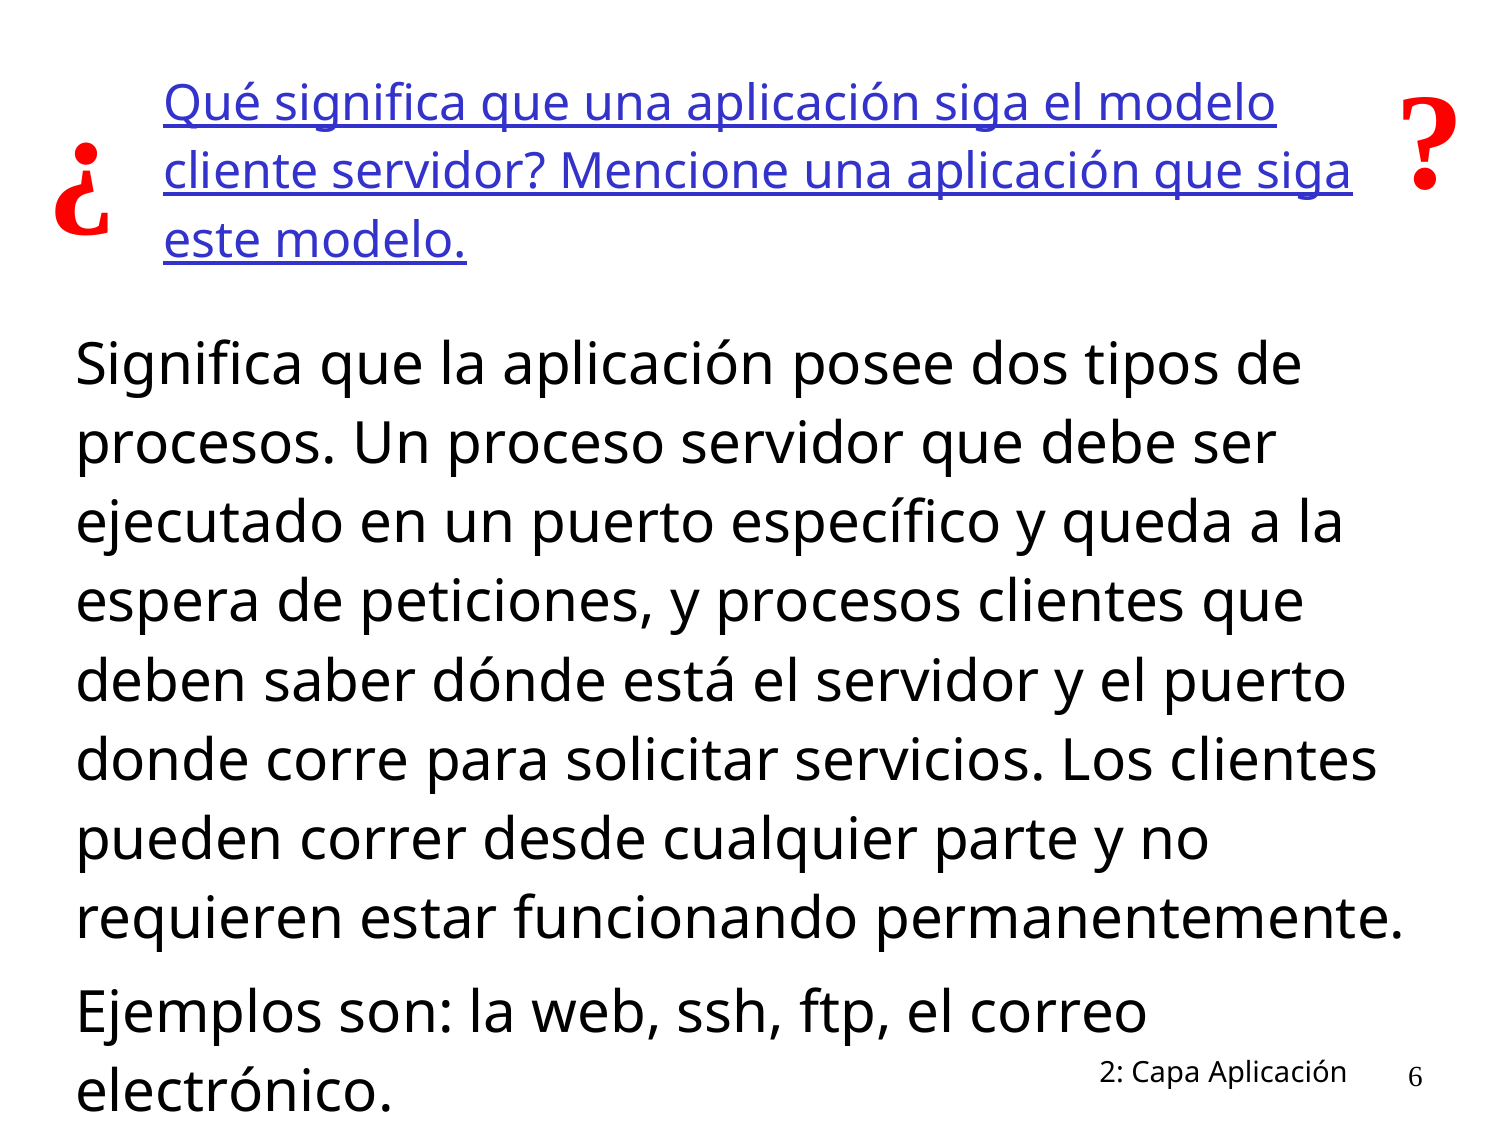

?
¿
# Qué significa que una aplicación siga el modelo cliente servidor? Mencione una aplicación que siga este modelo.
Significa que la aplicación posee dos tipos de procesos. Un proceso servidor que debe ser ejecutado en un puerto específico y queda a la espera de peticiones, y procesos clientes que deben saber dónde está el servidor y el puerto donde corre para solicitar servicios. Los clientes pueden correr desde cualquier parte y no requieren estar funcionando permanentemente.
Ejemplos son: la web, ssh, ftp, el correo electrónico.